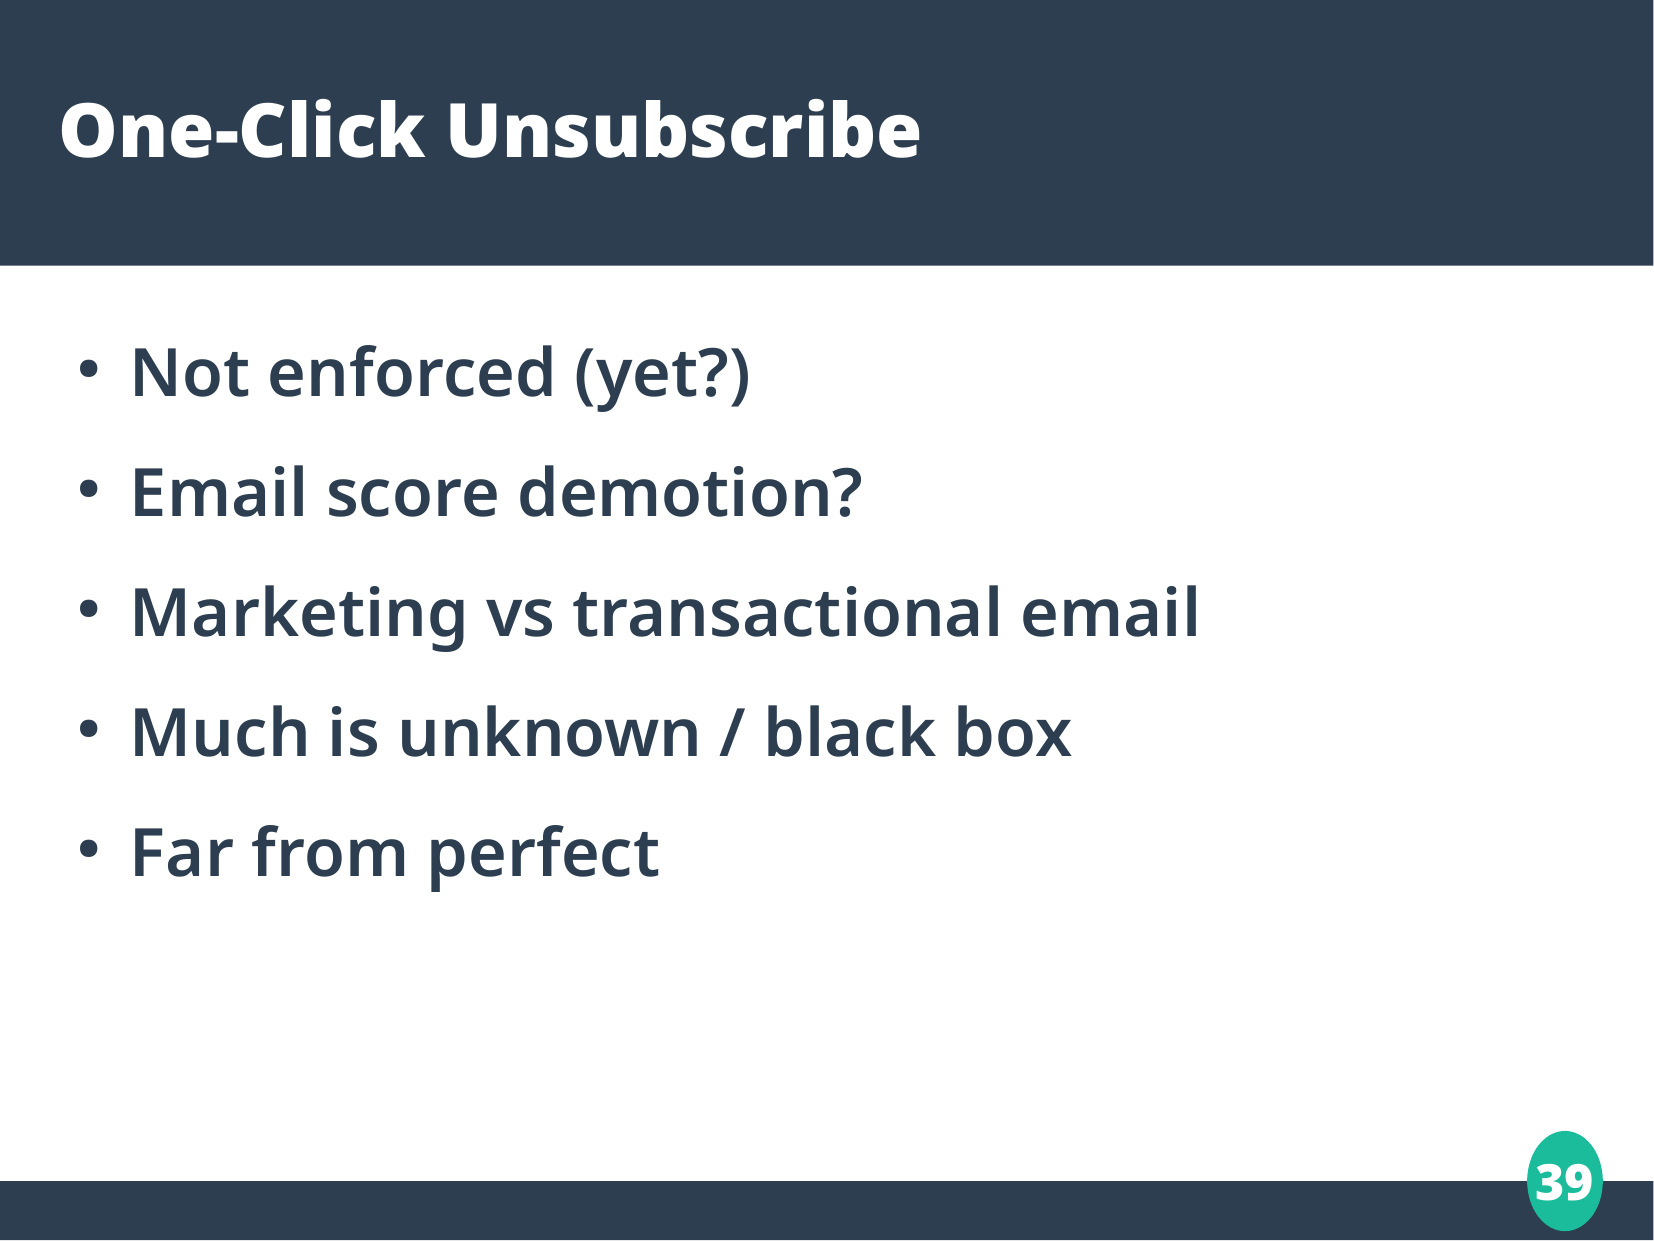

# One-Click Unsubscribe
Not enforced (yet?)
Email score demotion?
Marketing vs transactional email
Much is unknown / black box
Far from perfect